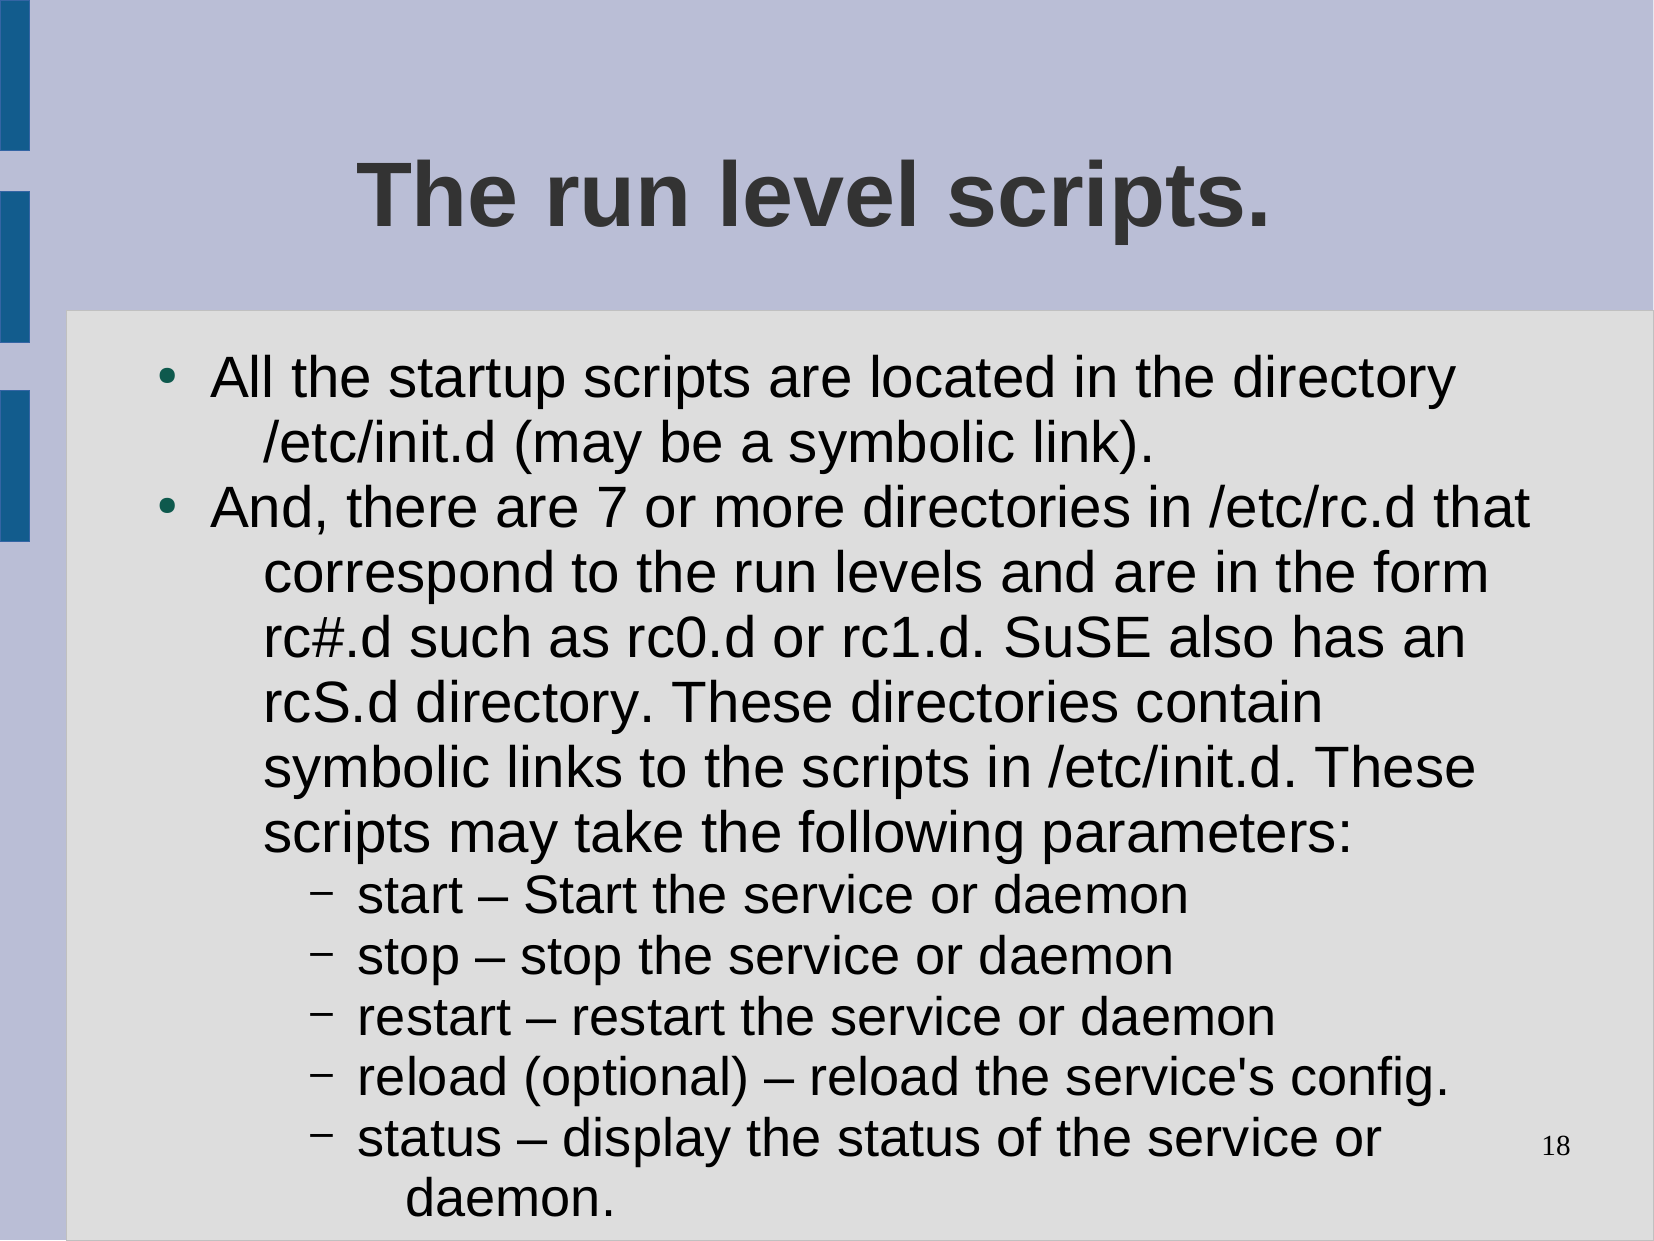

# The run level scripts.
All the startup scripts are located in the directory /etc/init.d (may be a symbolic link).
And, there are 7 or more directories in /etc/rc.d that correspond to the run levels and are in the form rc#.d such as rc0.d or rc1.d. SuSE also has an rcS.d directory. These directories contain symbolic links to the scripts in /etc/init.d. These scripts may take the following parameters:
start – Start the service or daemon
stop – stop the service or daemon
restart – restart the service or daemon
reload (optional) – reload the service's config.
status – display the status of the service or daemon.
18